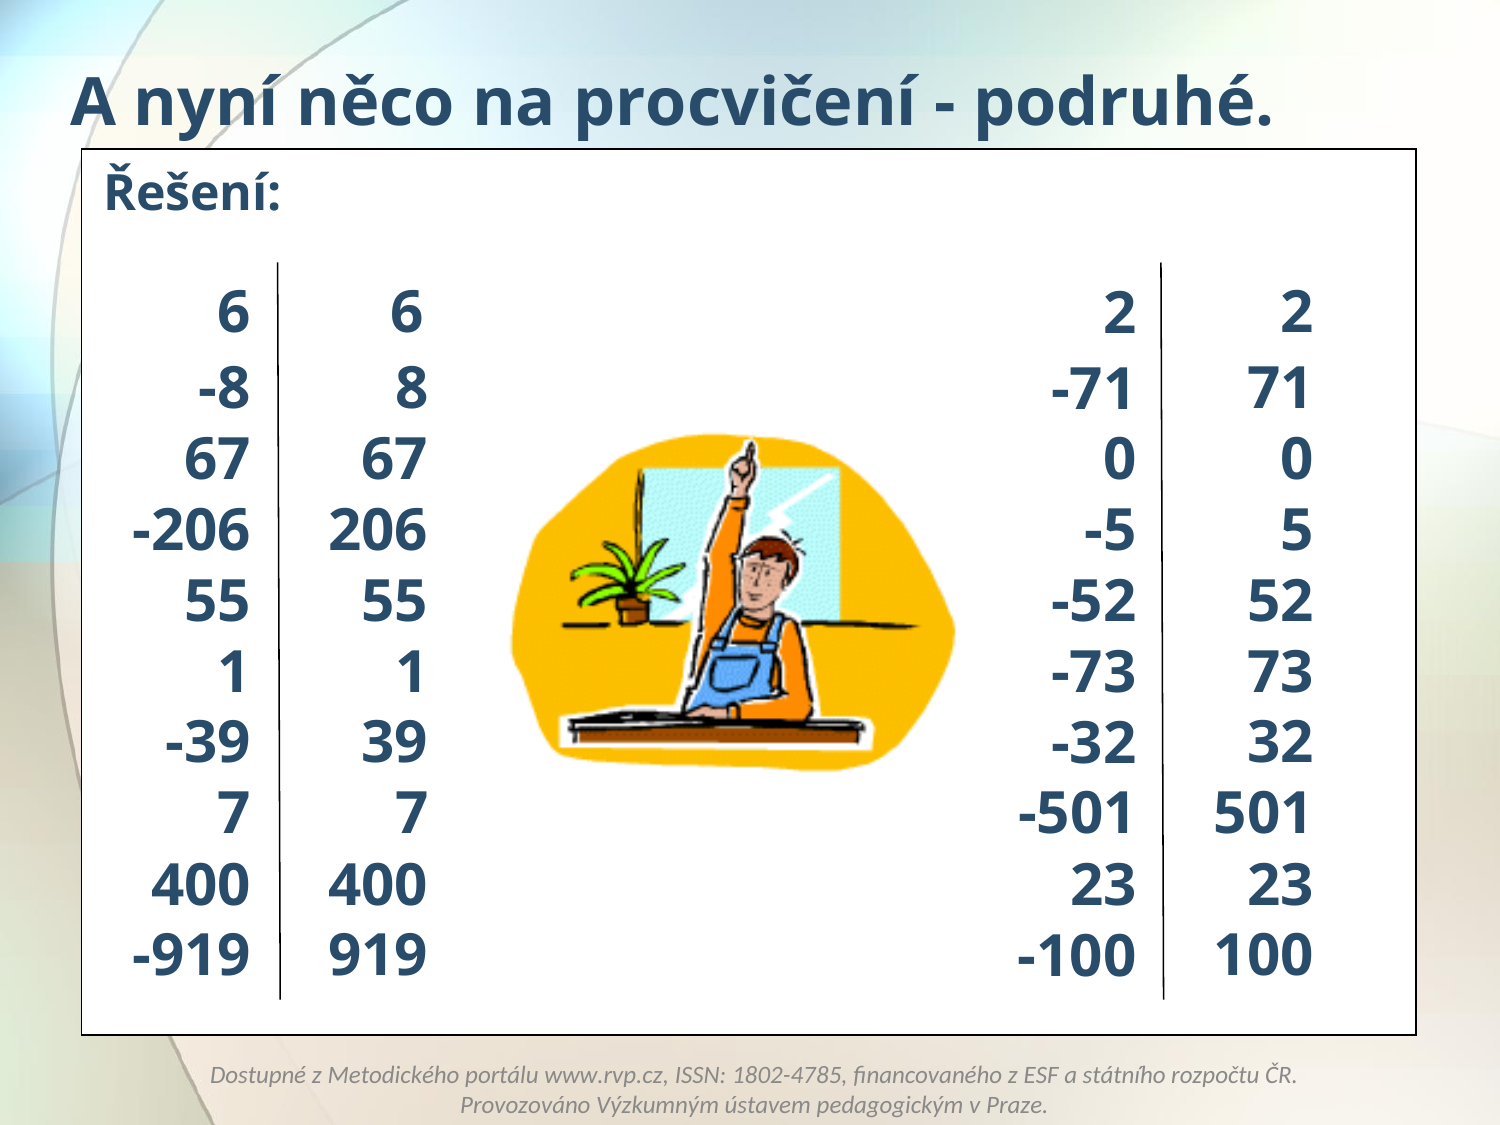

A nyní něco na procvičení - podruhé.
Řešení:
6
6
2
2
-8
8
71
-71
67
67
0
0
-206
206
5
-5
55
55
52
-52
1
1
73
-73
-39
39
32
-32
7
7
501
-501
400
400
23
23
-919
919
100
-100